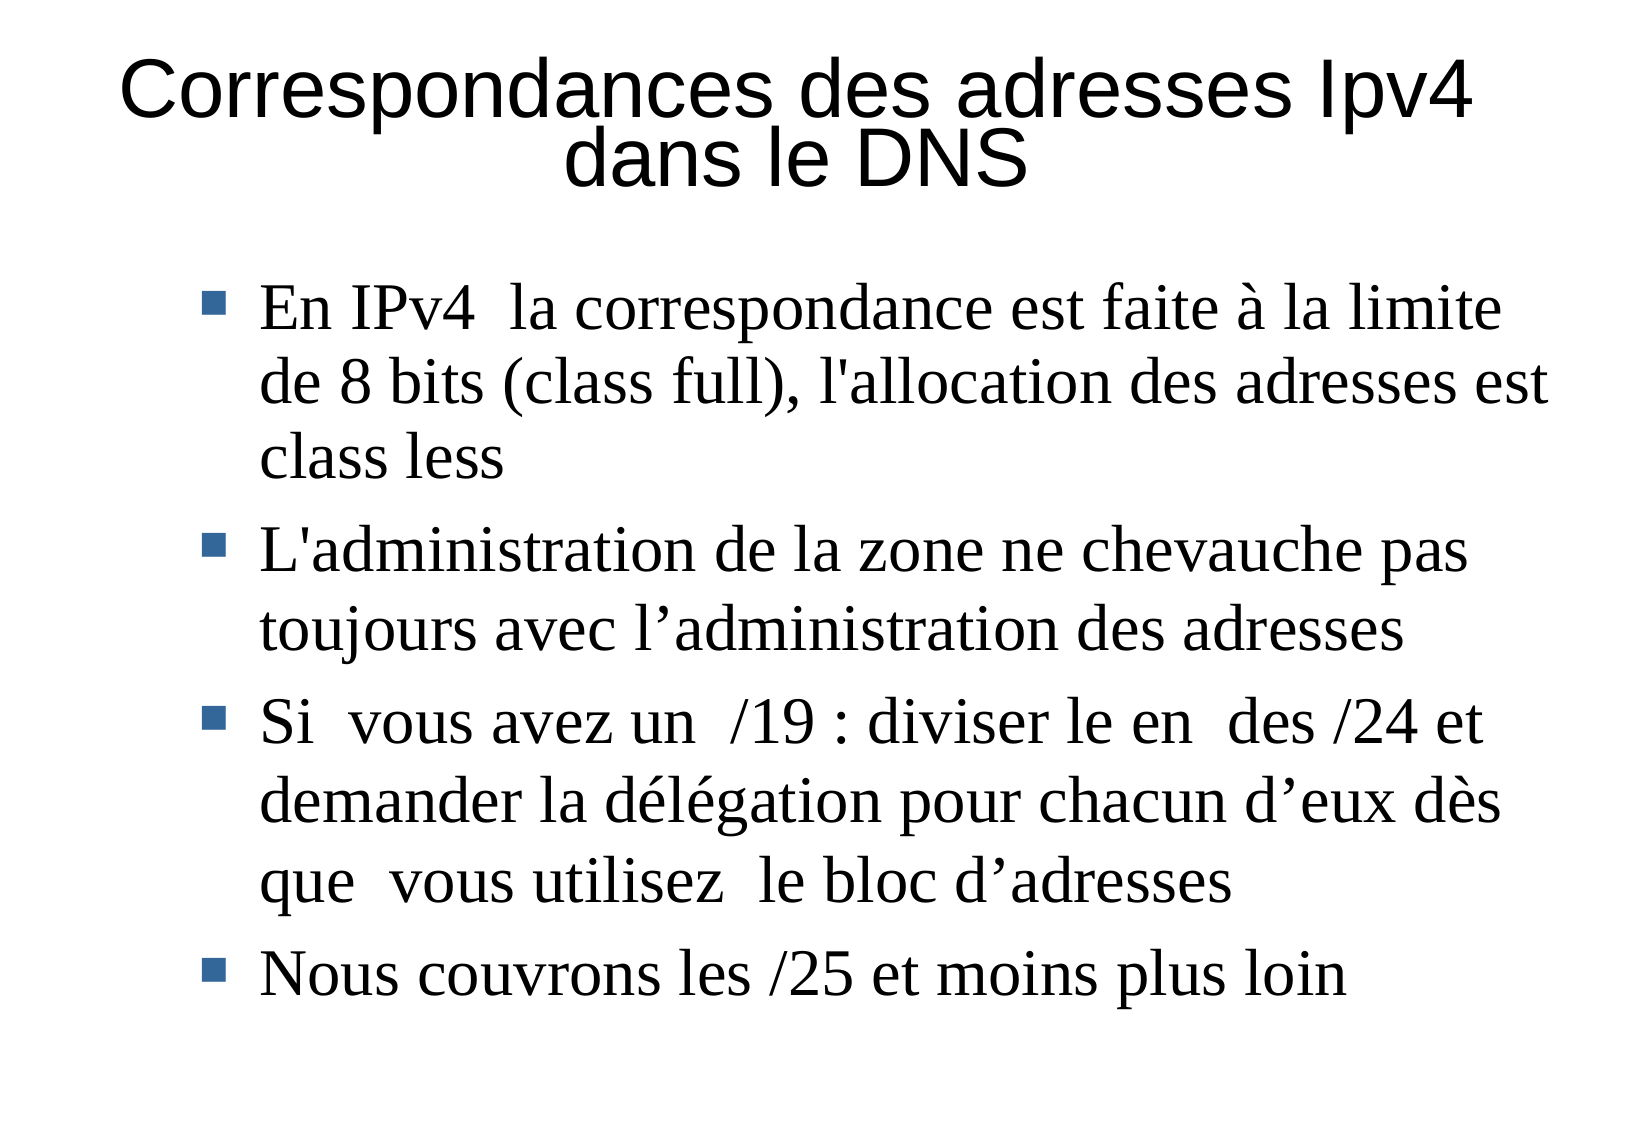

Correspondances des adresses Ipv4 dans le DNS
En IPv4 la correspondance est faite à la limite de 8 bits (class full), l'allocation des adresses est class less
L'administration de la zone ne chevauche pas toujours avec l’administration des adresses
Si vous avez un /19 : diviser le en des /24 et demander la délégation pour chacun d’eux dès que vous utilisez le bloc d’adresses
Nous couvrons les /25 et moins plus loin